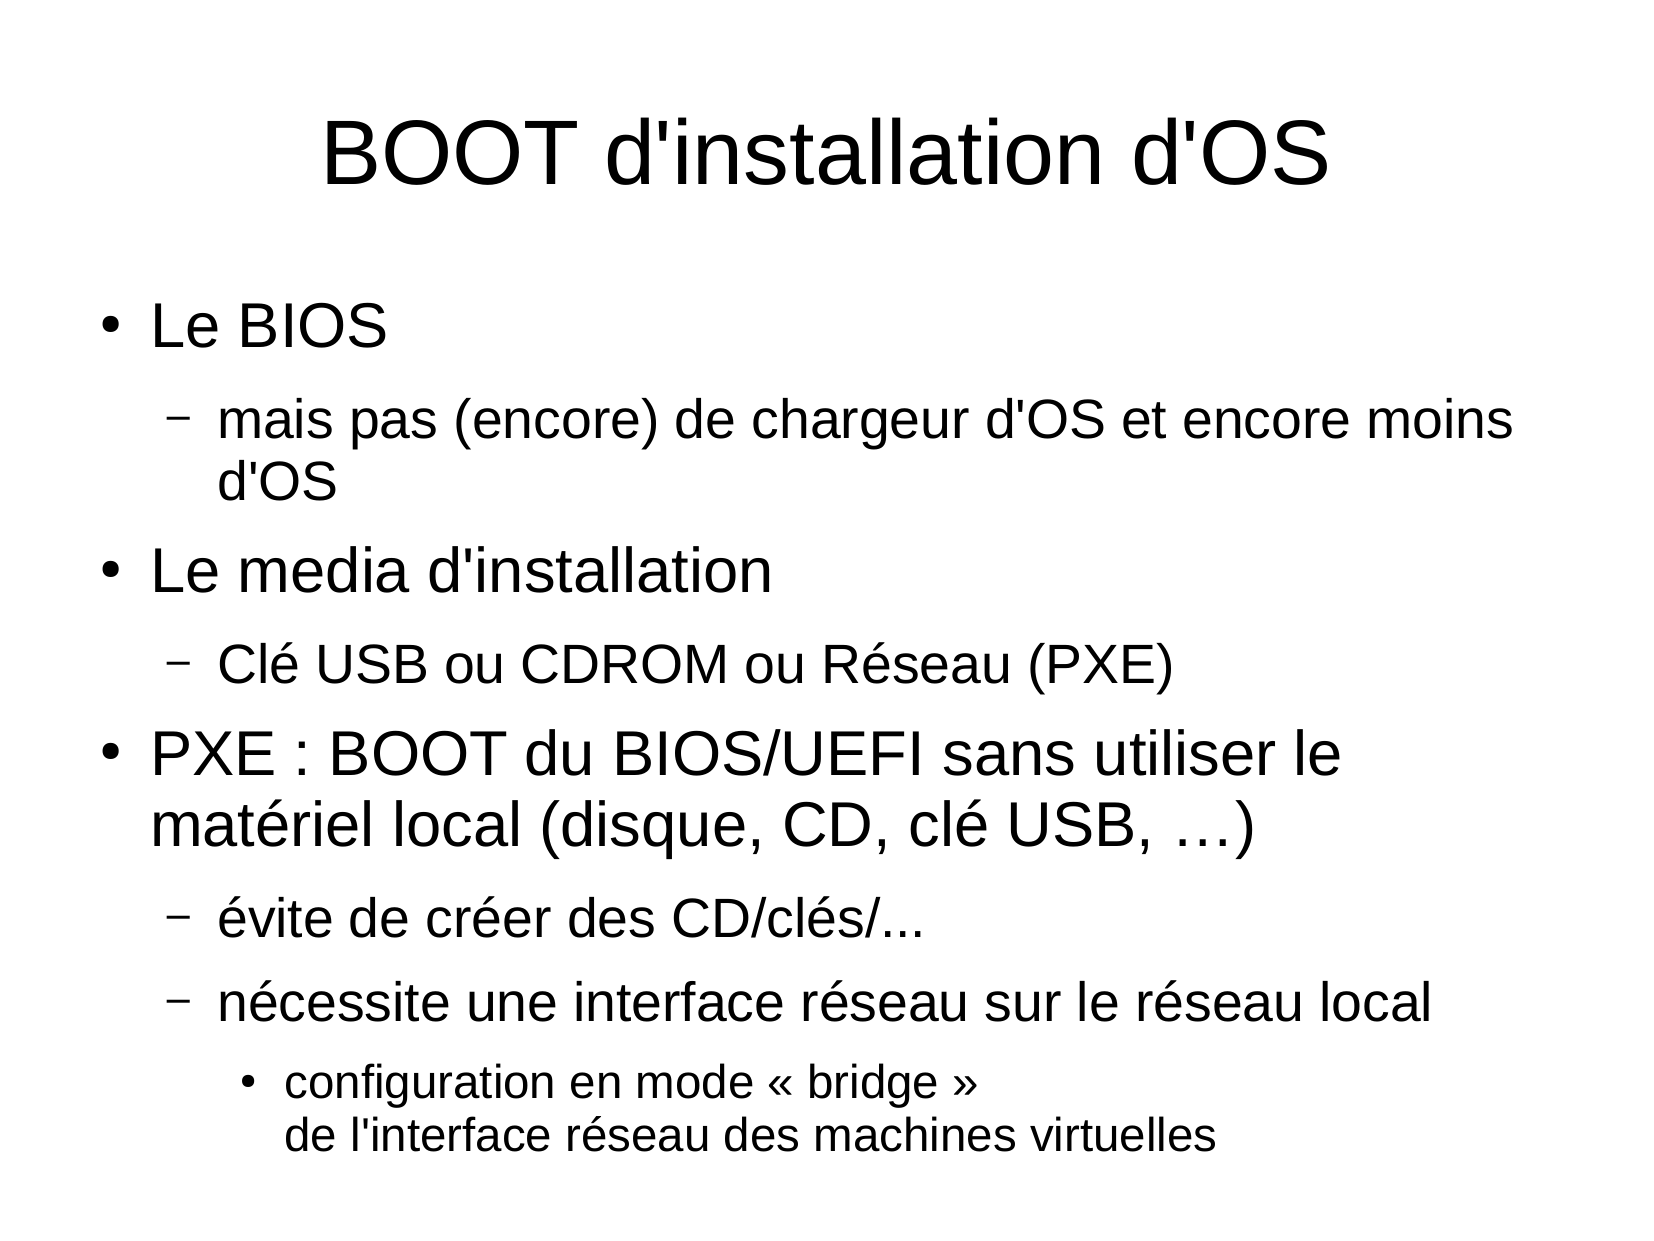

# BOOT d'installation d'OS
Le BIOS
mais pas (encore) de chargeur d'OS et encore moins d'OS
Le media d'installation
Clé USB ou CDROM ou Réseau (PXE)
PXE : BOOT du BIOS/UEFI sans utiliser le matériel local (disque, CD, clé USB, …)
évite de créer des CD/clés/...
nécessite une interface réseau sur le réseau local
configuration en mode « bridge »
de l'interface réseau des machines virtuelles